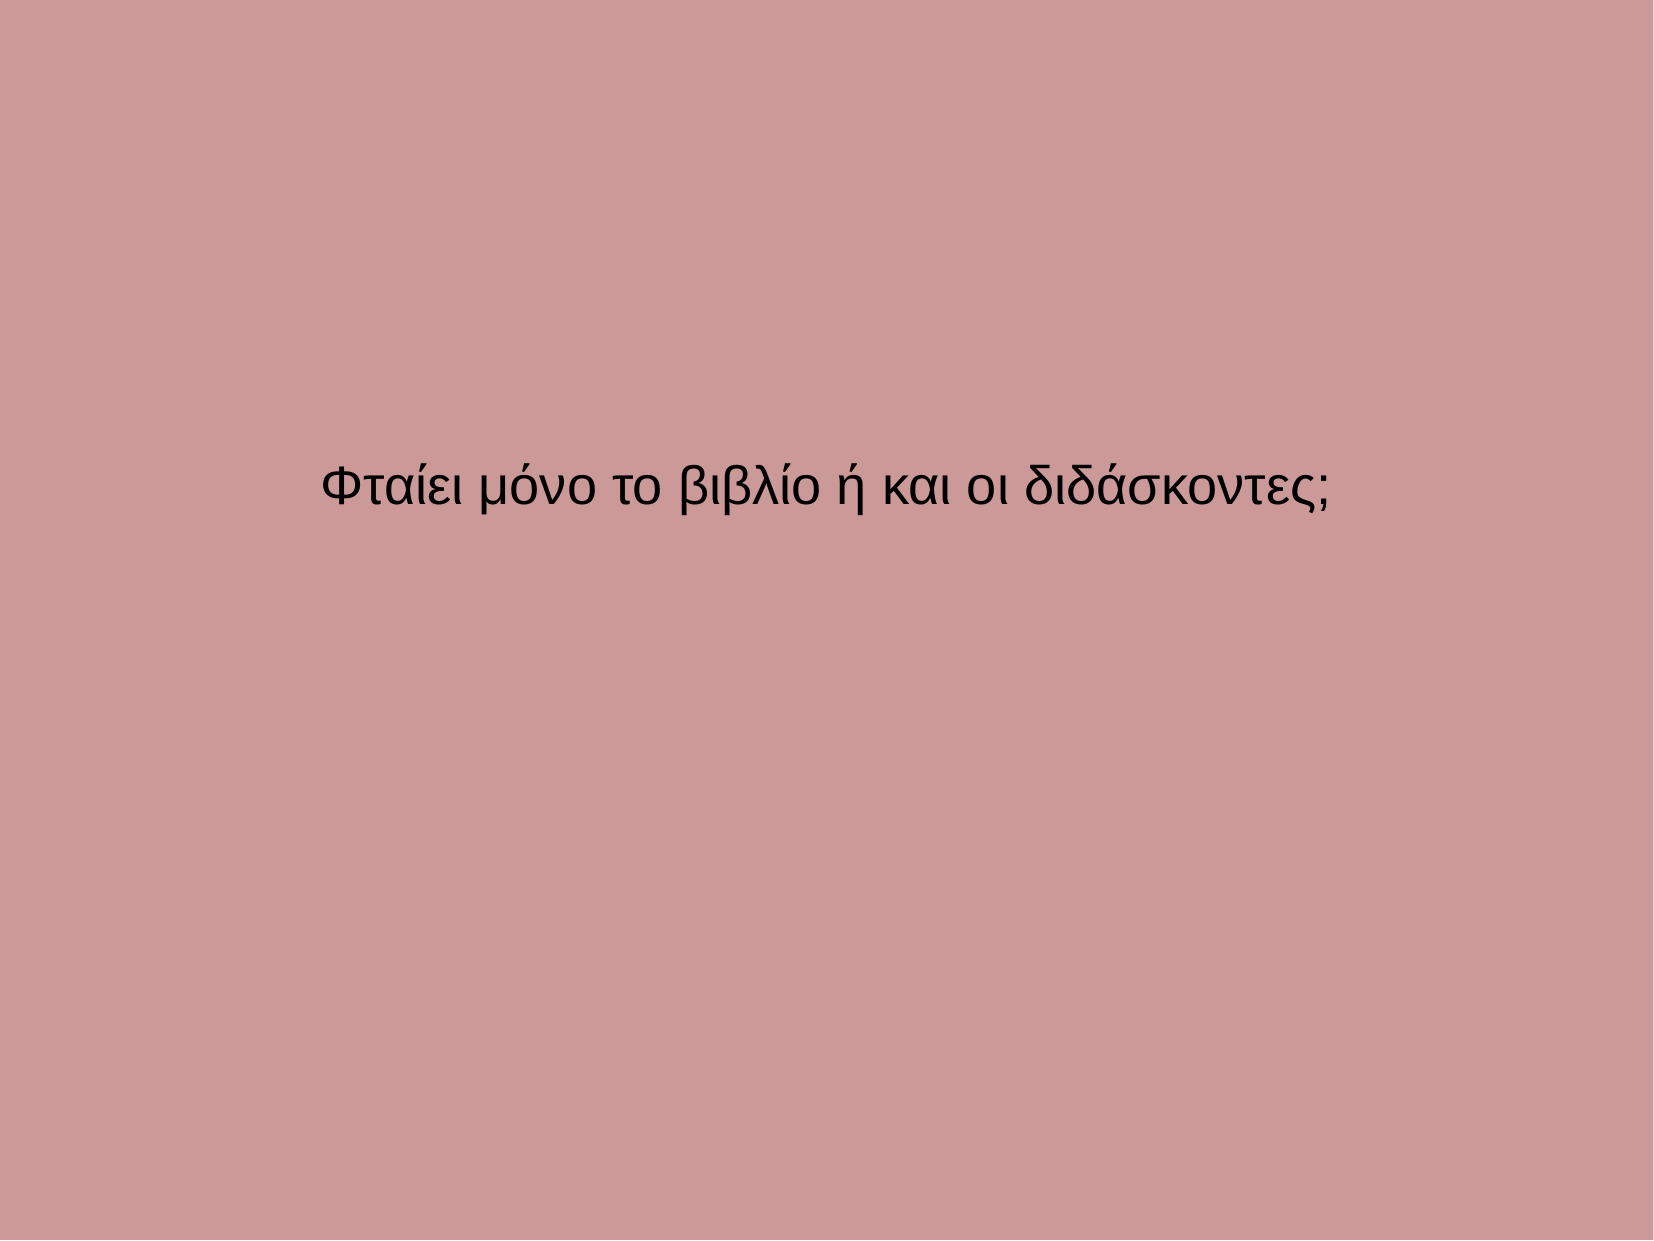

# Φταίει μόνο το βιβλίο ή και οι διδάσκοντες;